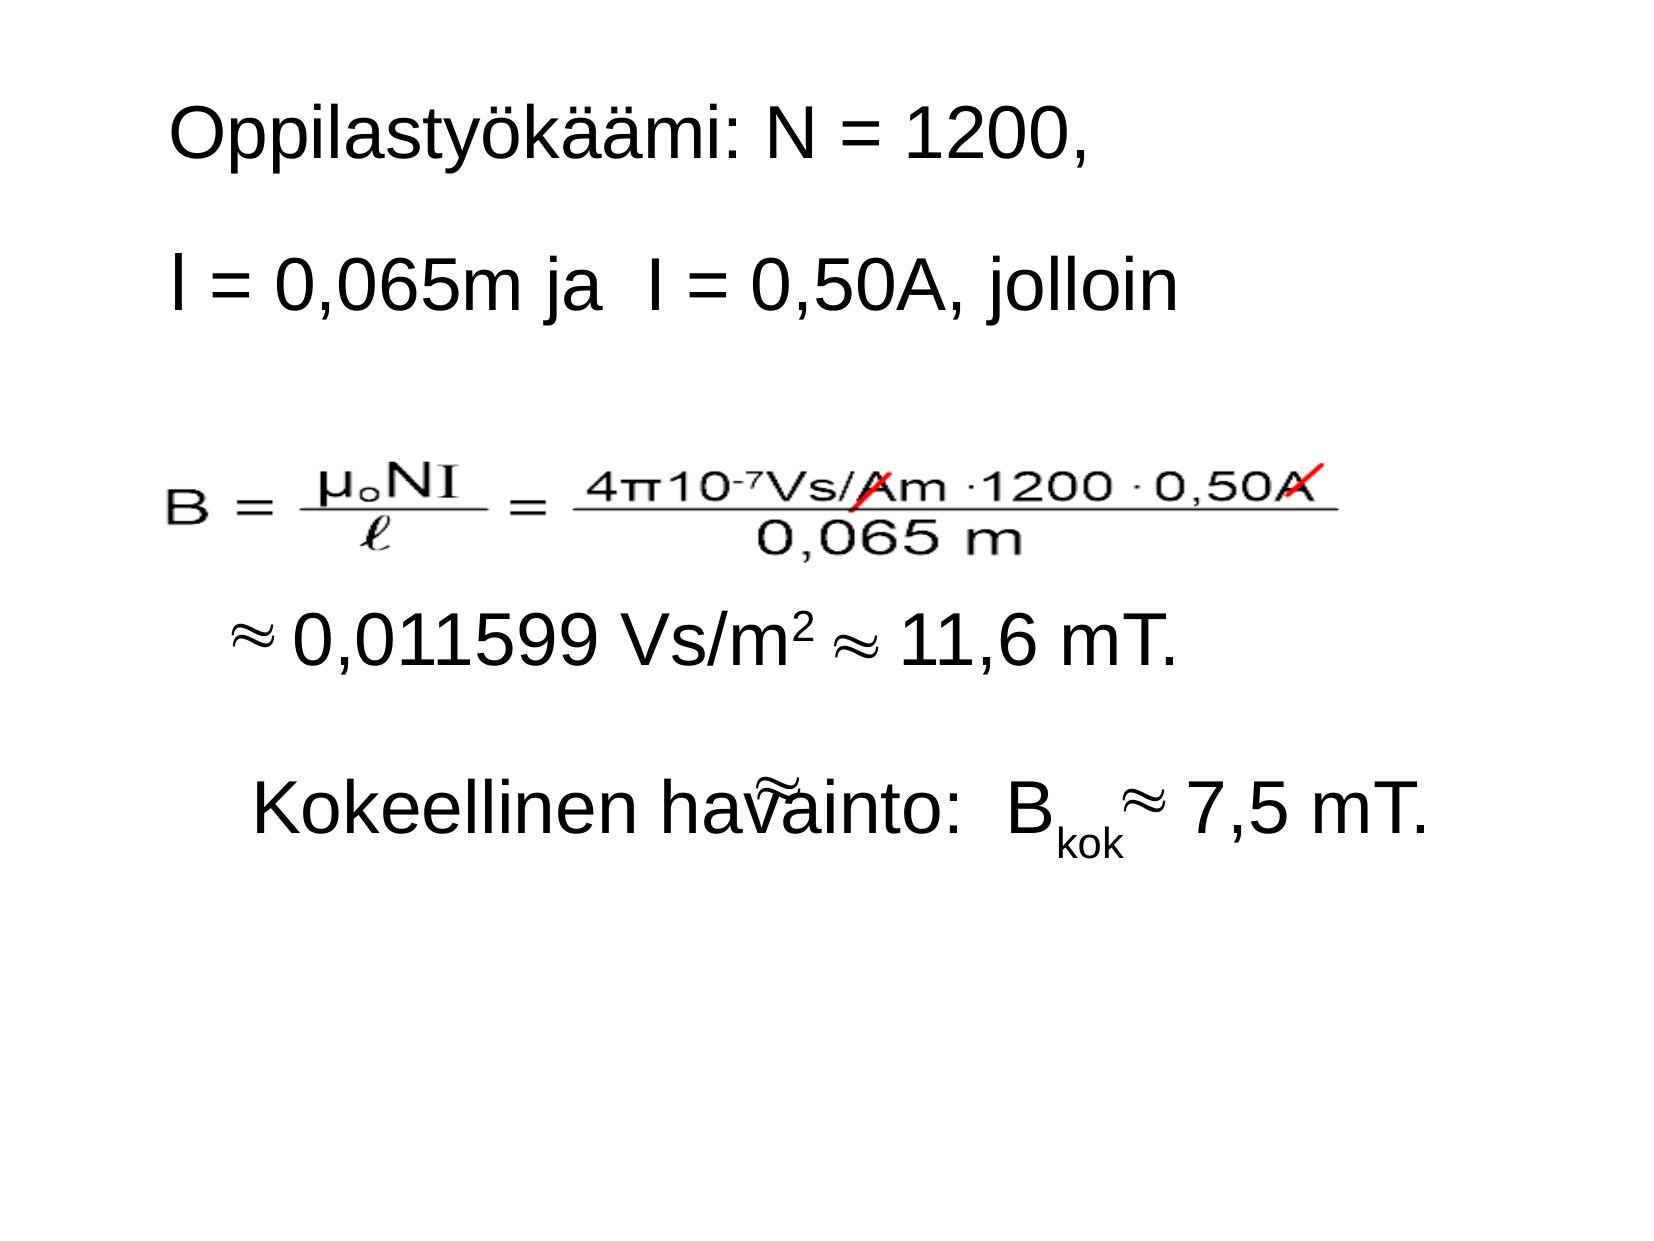

Oppilastyökäämi: N = 1200,
l = 0,065m ja I = 0,50A, jolloin
 0,011599 Vs/m2 11,6 mT.
Kokeellinen havainto: Bkok 7,5 mT.